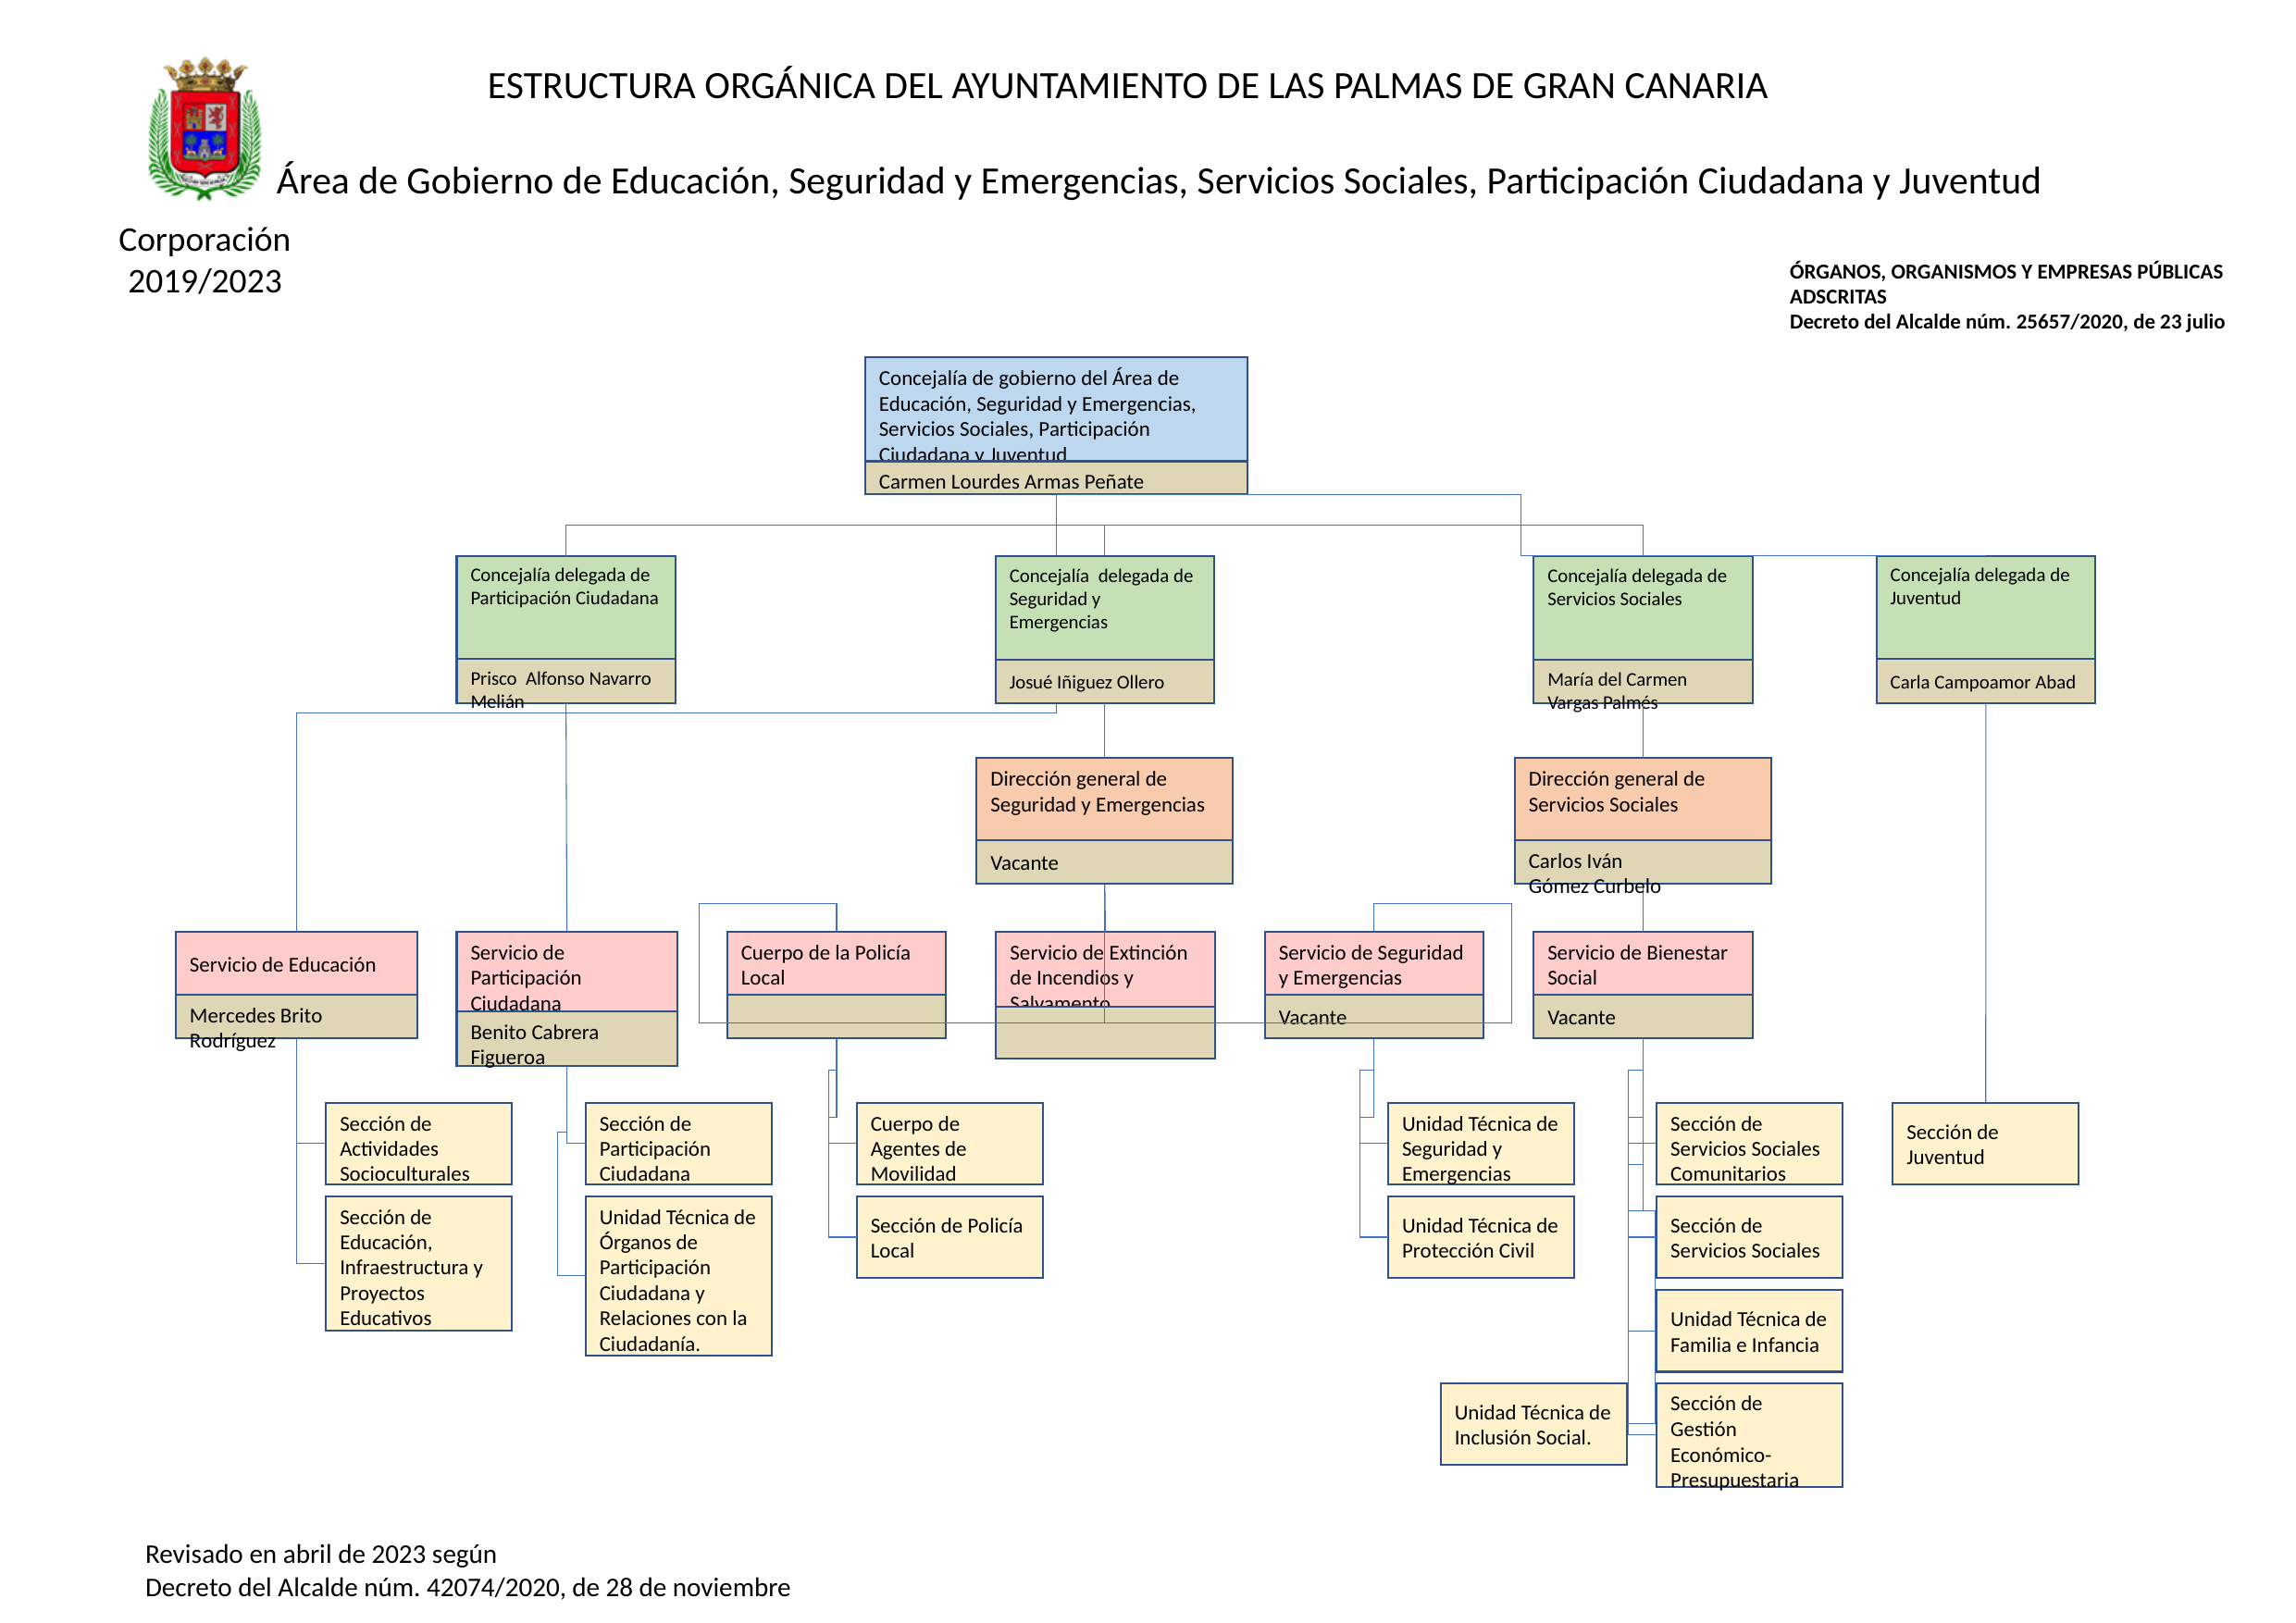

ESTRUCTURA ORGÁNICA DEL AYUNTAMIENTO DE LAS PALMAS DE GRAN CANARIA
Área de Gobierno de Educación, Seguridad y Emergencias, Servicios Sociales, Participación Ciudadana y Juventud
Corporación
2019/2023
ÓRGANOS, ORGANISMOS Y EMPRESAS PÚBLICAS ADSCRITAS
Decreto del Alcalde núm. 25657/2020, de 23 julio
Concejalía de gobierno del Área de Urbanismo, Edificación y Sostenibilidad Ambiental
Javier Erasmo Doreste Zamora
Concejalía de gobierno del Área de Educación, Seguridad y Emergencias, Servicios Sociales, Participación Ciudadana y Juventud
Carmen Lourdes Armas Peñate
Concejalía delegada de Participación Ciudadana
Prisco Alfonso Navarro Melián
Concejalía delegada de Juventud
Carla Campoamor Abad
Concejalía delegada de Seguridad y Emergencias
Josué Iñiguez Ollero
Concejalía delegada de Servicios Sociales
María del Carmen Vargas Palmés
Dirección general de Seguridad y Emergencias
Vacante
Dirección general de Servicios Sociales
Carlos Iván
Gómez Curbelo
Servicio de Educación
Mercedes Brito Rodríguez
Servicio de Participación Ciudadana
Benito Cabrera Figueroa
Cuerpo de la Policía Local
Servicio de Extinción de Incendios y Salvamento
Servicio de Seguridad y Emergencias
Vacante
Servicio de Bienestar Social
Vacante
Sección de Actividades Socioculturales
Sección de Participación Ciudadana
Cuerpo de Agentes de Movilidad
Unidad Técnica de Seguridad y Emergencias
Sección de Servicios Sociales Comunitarios
Sección de Juventud
Sección de Educación, Infraestructura y Proyectos Educativos
Unidad Técnica de Órganos de Participación Ciudadana y Relaciones con la
Ciudadanía.
Sección de Policía Local
Unidad Técnica de Protección Civil
Sección de Servicios Sociales
Unidad Técnica de Familia e Infancia
Unidad Técnica de Inclusión Social.
Sección de Gestión Económico-Presupuestaria
Revisado en abril de 2023 según
Decreto del Alcalde núm. 42074/2020, de 28 de noviembre